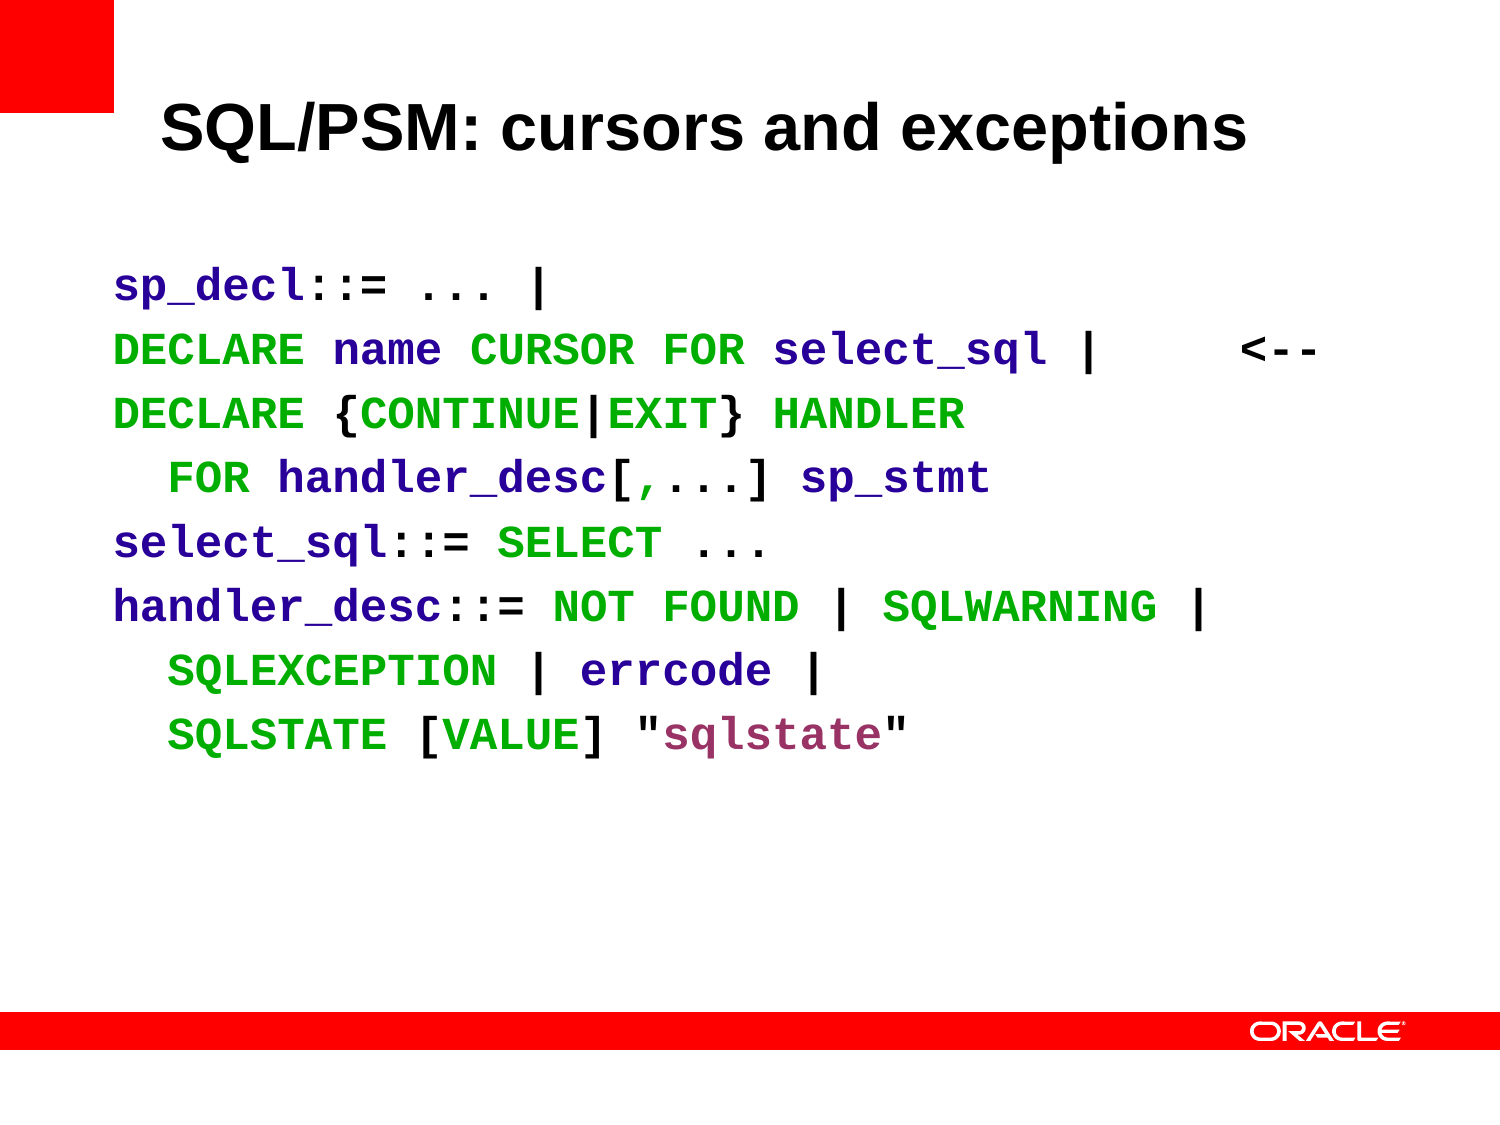

# SQL/PSM: cursors and exceptions
sp_decl::= ... |
DECLARE name CURSOR FOR select_sql | <--
DECLARE {CONTINUE|EXIT} HANDLER
 FOR handler_desc[,...] sp_stmt
select_sql::= SELECT ...
handler_desc::= NOT FOUND | SQLWARNING |
 SQLEXCEPTION | errcode |
 SQLSTATE [VALUE] "sqlstate"